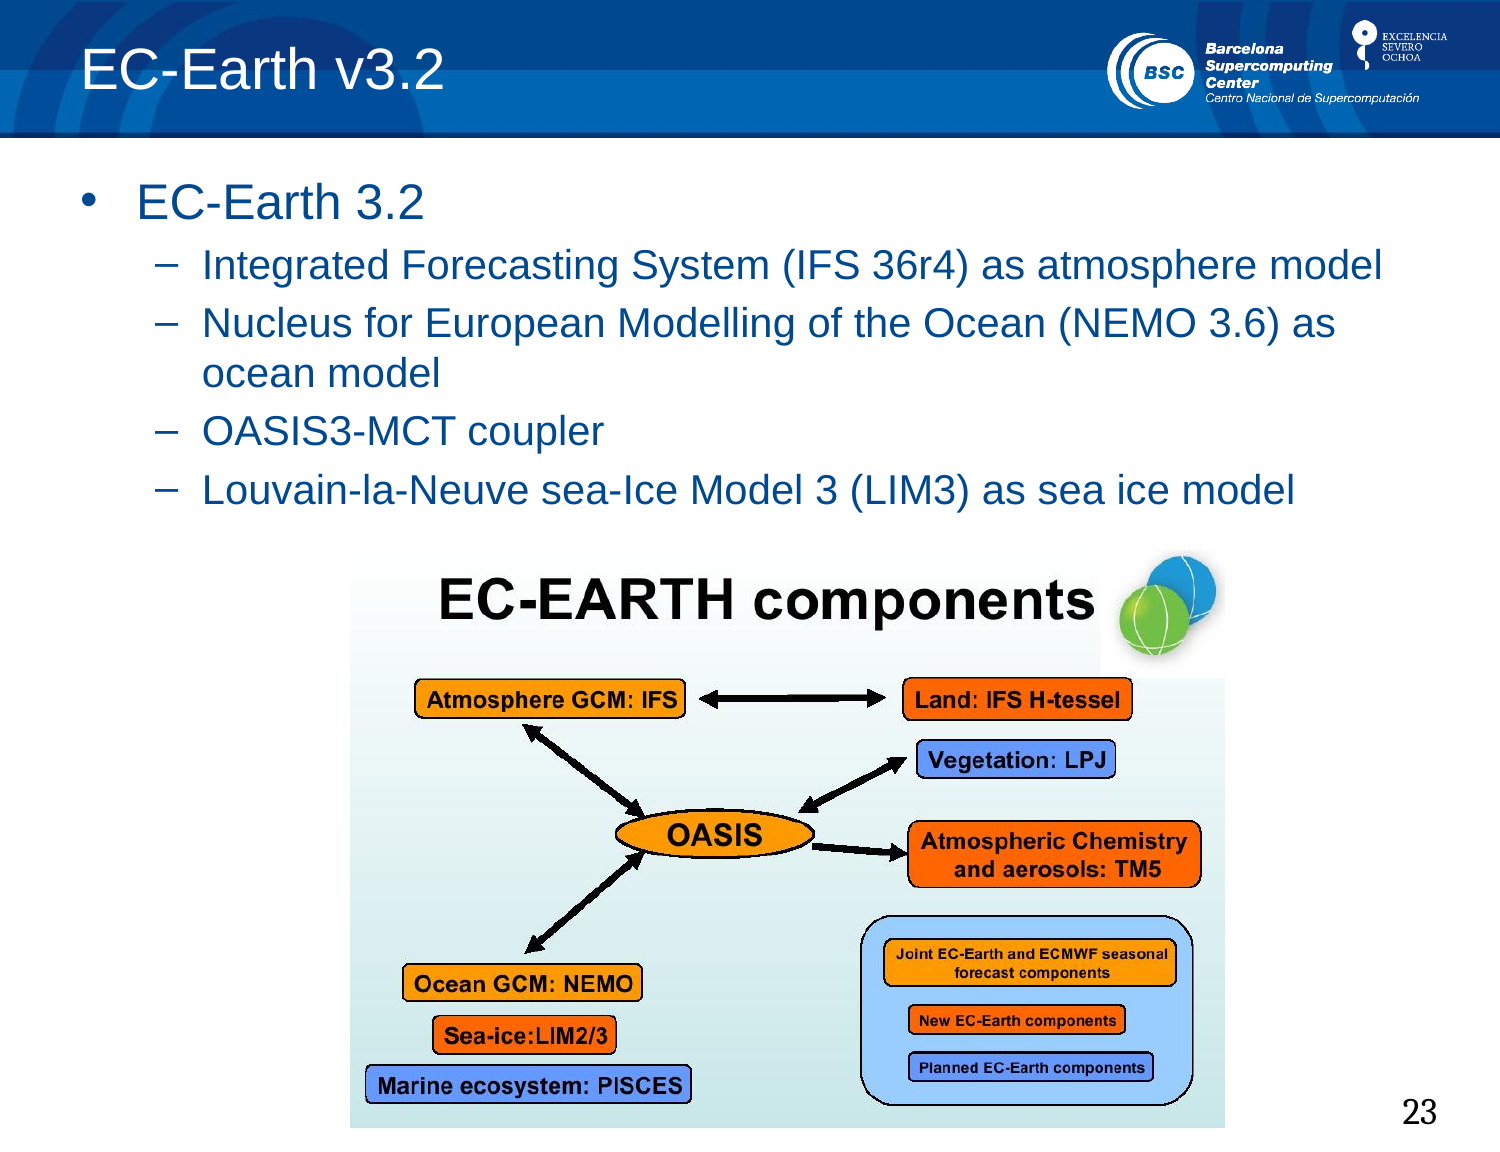

# EC-Earth v3.2
EC-Earth 3.2
Integrated Forecasting System (IFS 36r4) as atmosphere model
Nucleus for European Modelling of the Ocean (NEMO 3.6) as ocean model
OASIS3-MCT coupler
Louvain-la-Neuve sea-Ice Model 3 (LIM3) as sea ice model